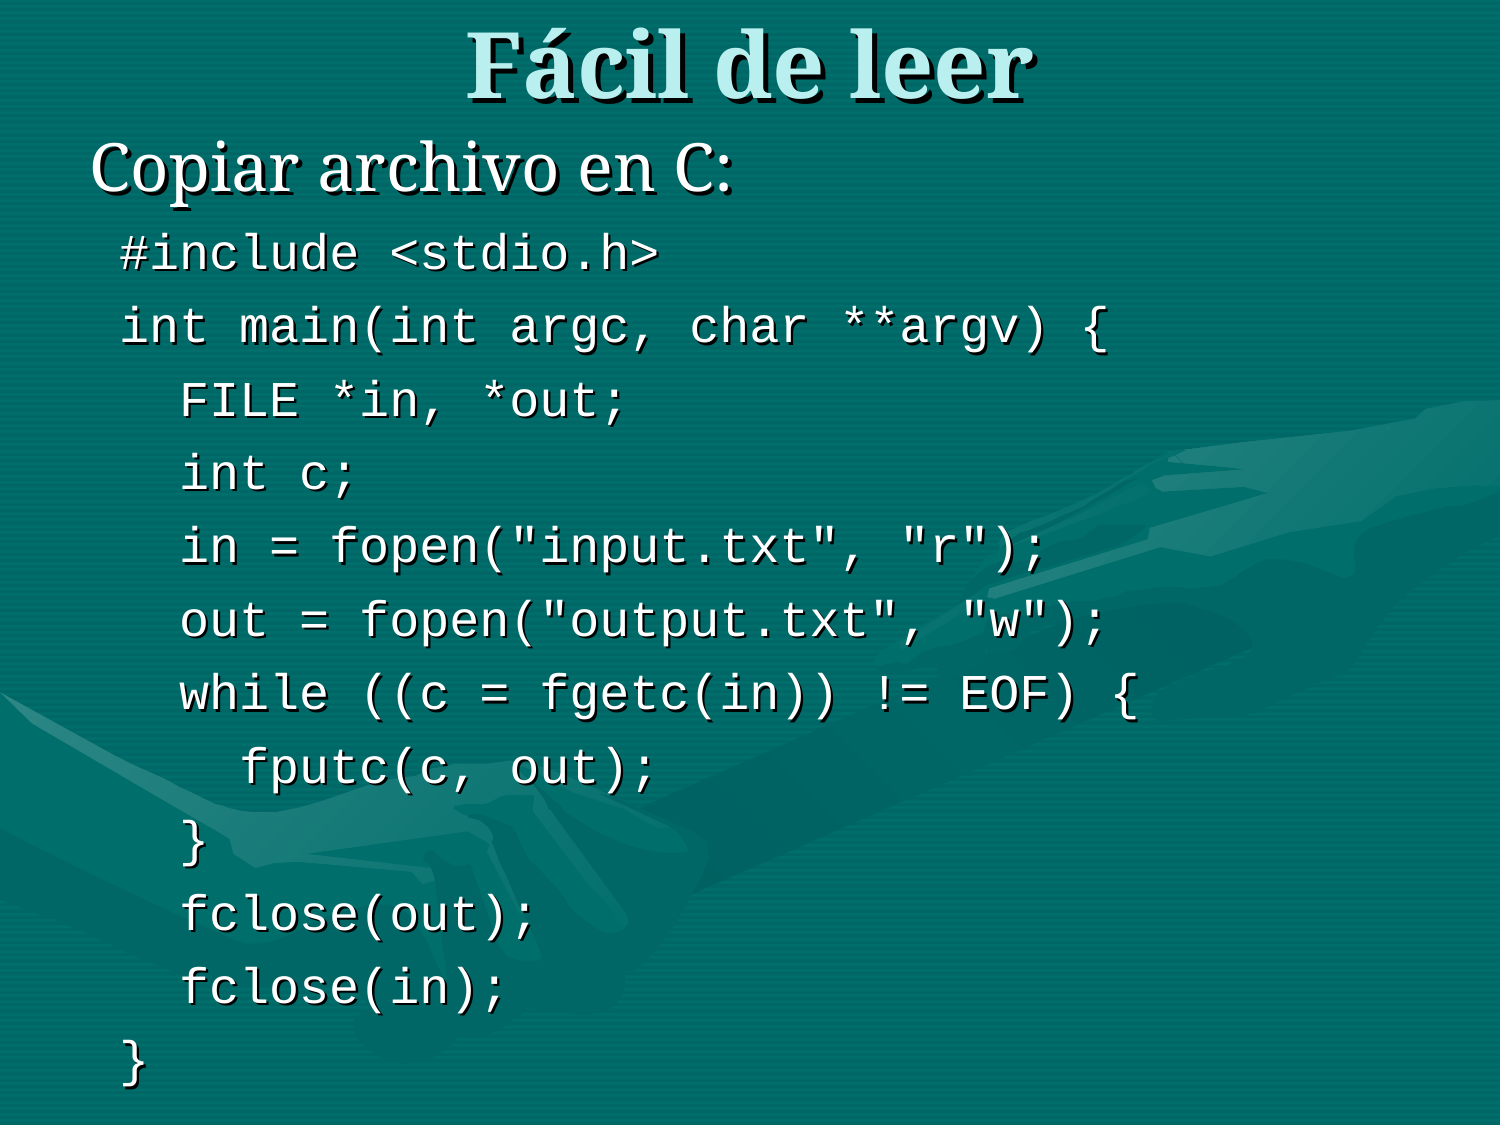

# Fácil de leer
Copiar archivo en C:
#include <stdio.h>
int main(int argc, char **argv) {
 FILE *in, *out;
 int c;
 in = fopen("input.txt", "r");
 out = fopen("output.txt", "w");
 while ((c = fgetc(in)) != EOF) {
 fputc(c, out);
 }
 fclose(out);
 fclose(in);
}